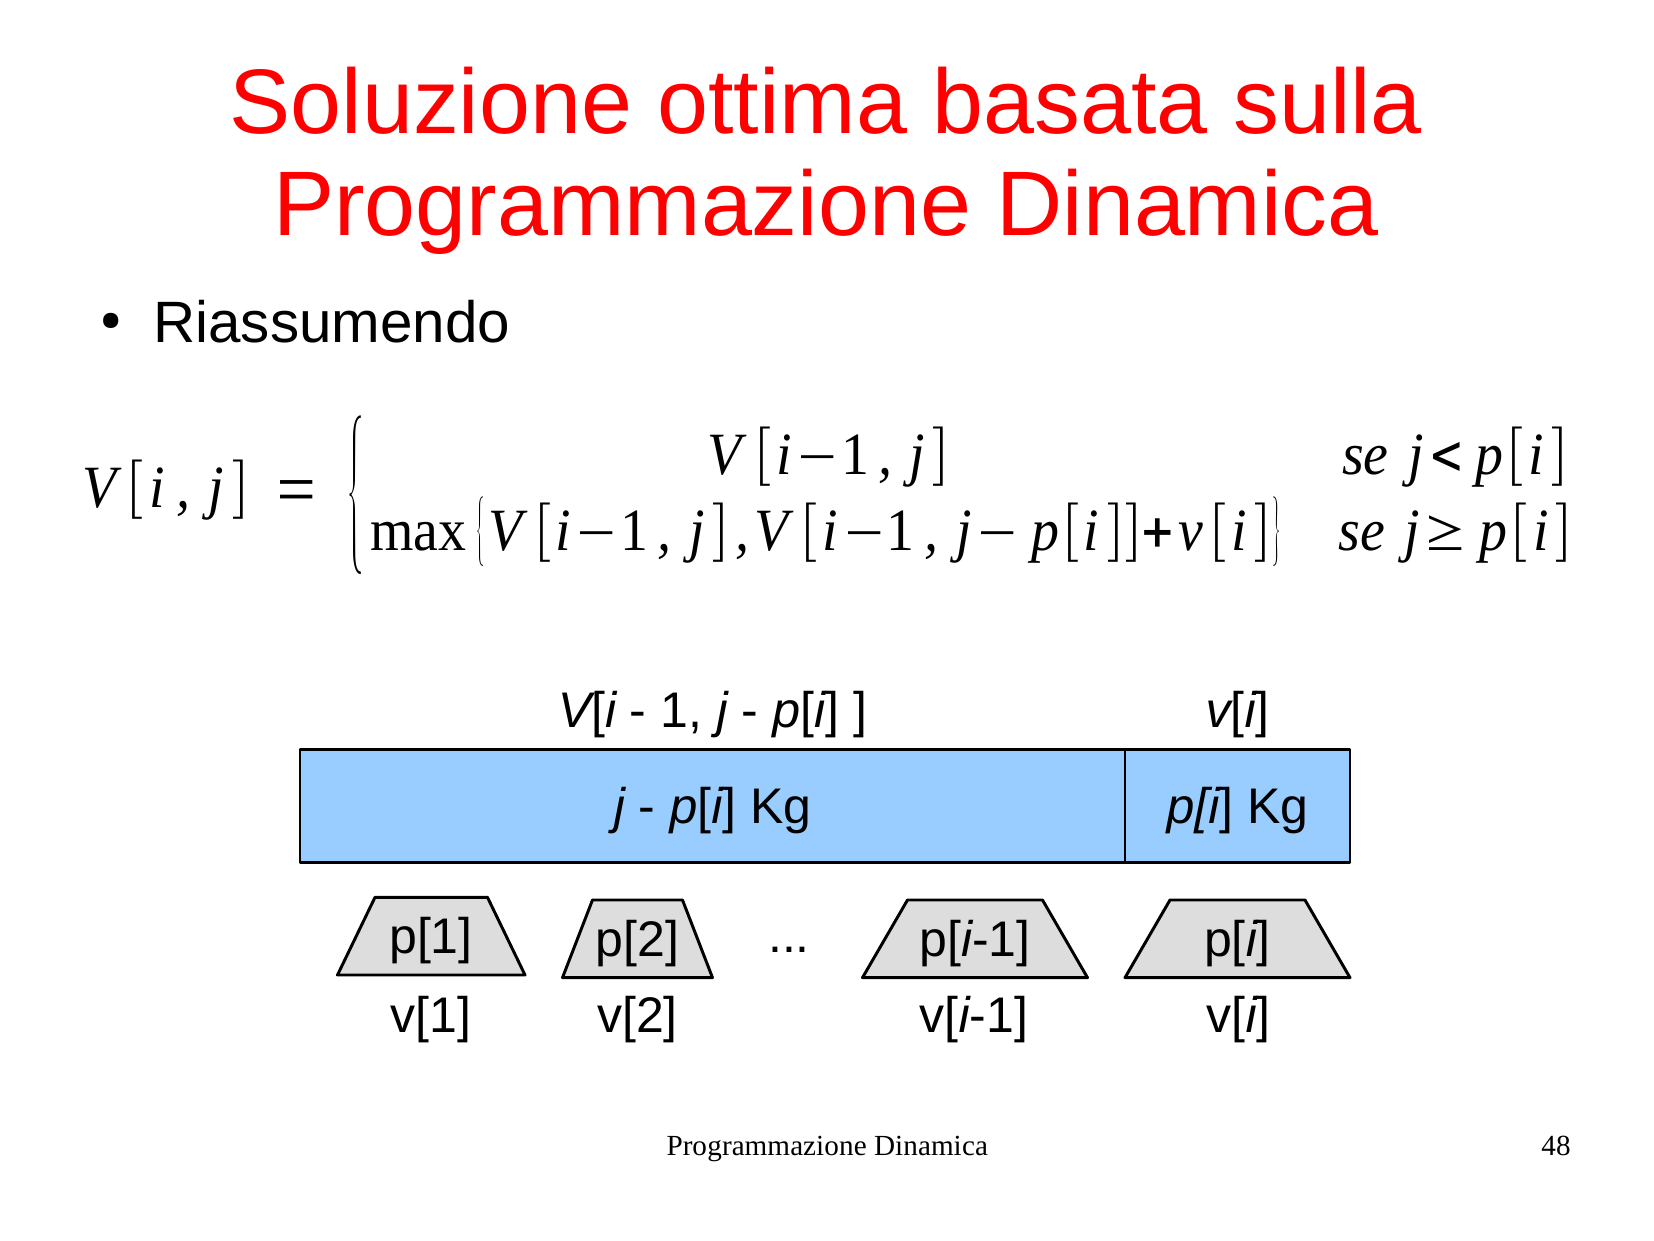

# Soluzione ottima basata sulla Programmazione Dinamica
Riassumendo
V[i - 1, j - p[i] ]
v[i]
j - p[i] Kg
p[i] Kg
p[1]
p[2]
...
p[i-1]
p[i]
v[1]
v[2]
v[i-1]
v[i]
Programmazione Dinamica
48